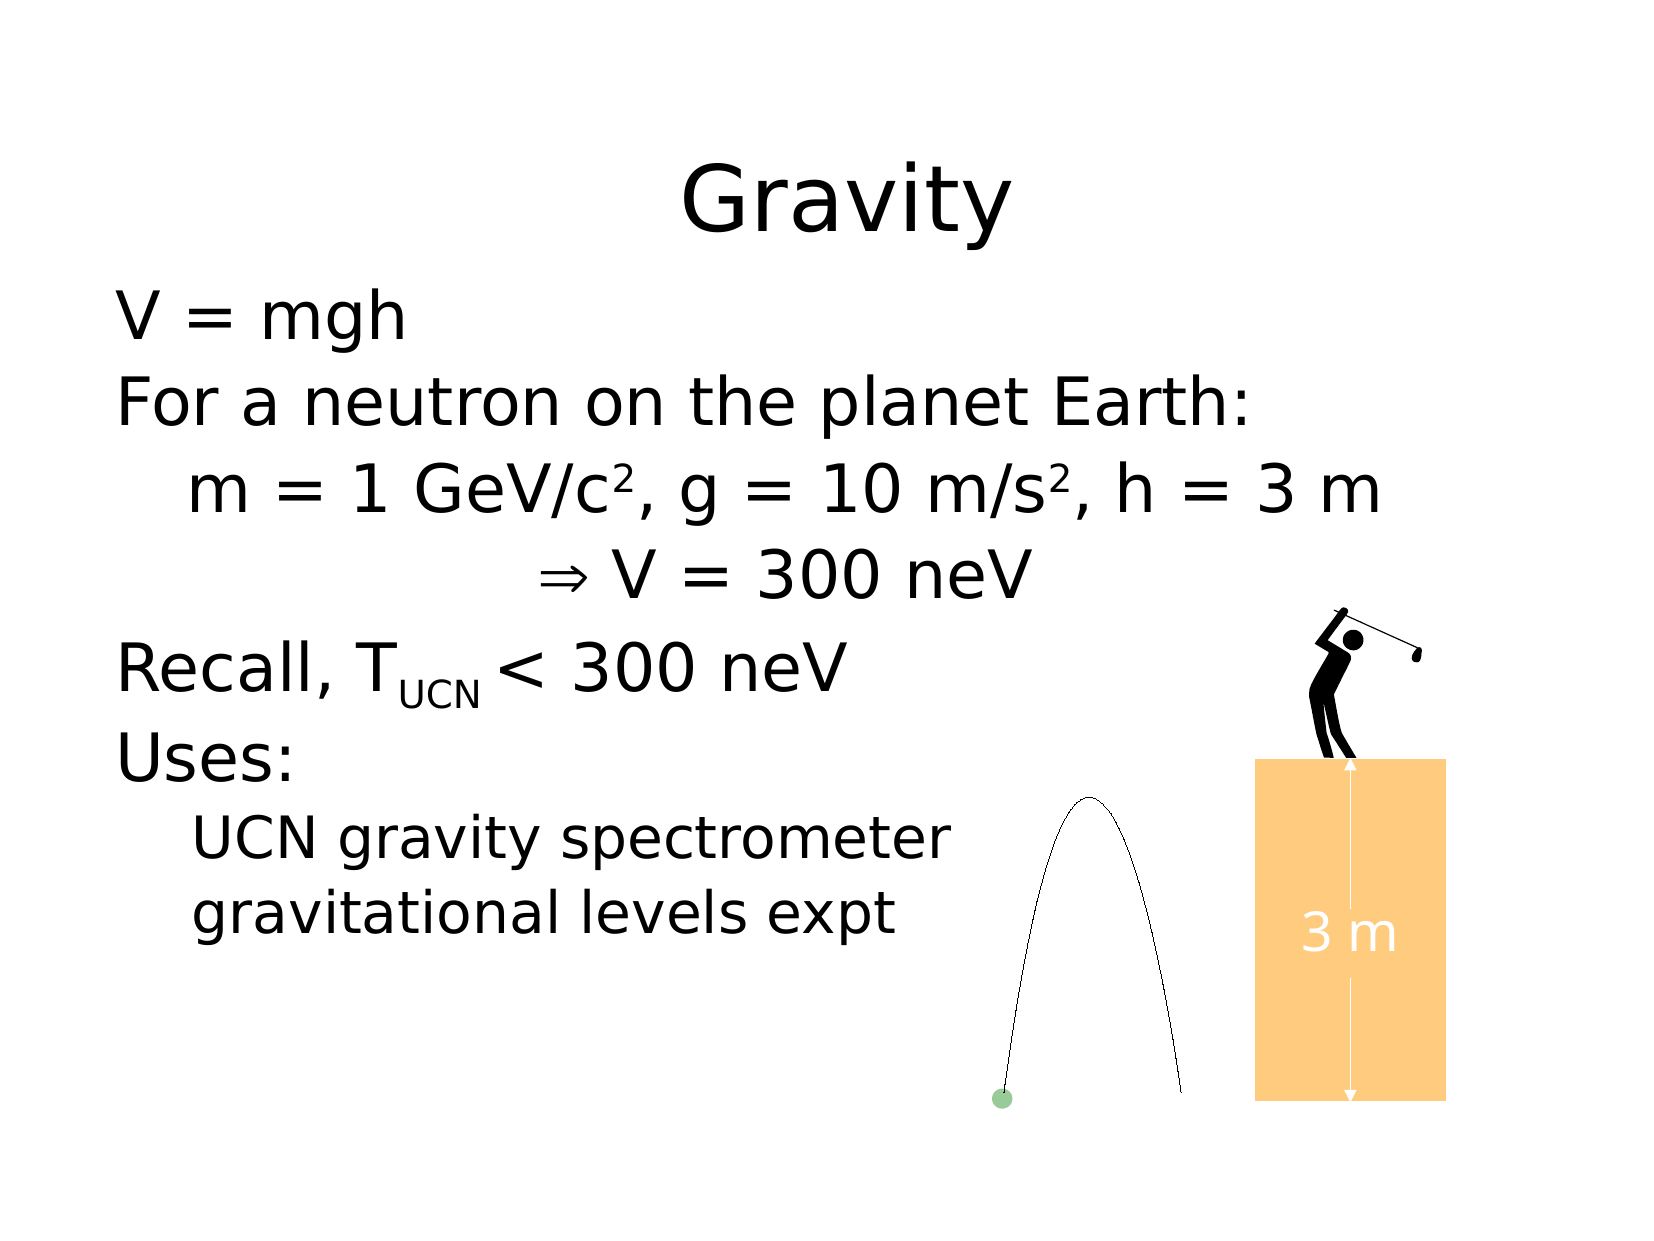

# Gravity
V = mgh
For a neutron on the planet Earth:
m = 1 GeV/c2, g = 10 m/s2, h = 3 m
 V = 300 neV
Recall, TUCN < 300 neV
Uses:
UCN gravity spectrometer
gravitational levels expt
no UCN
3 m
y
UCN
x